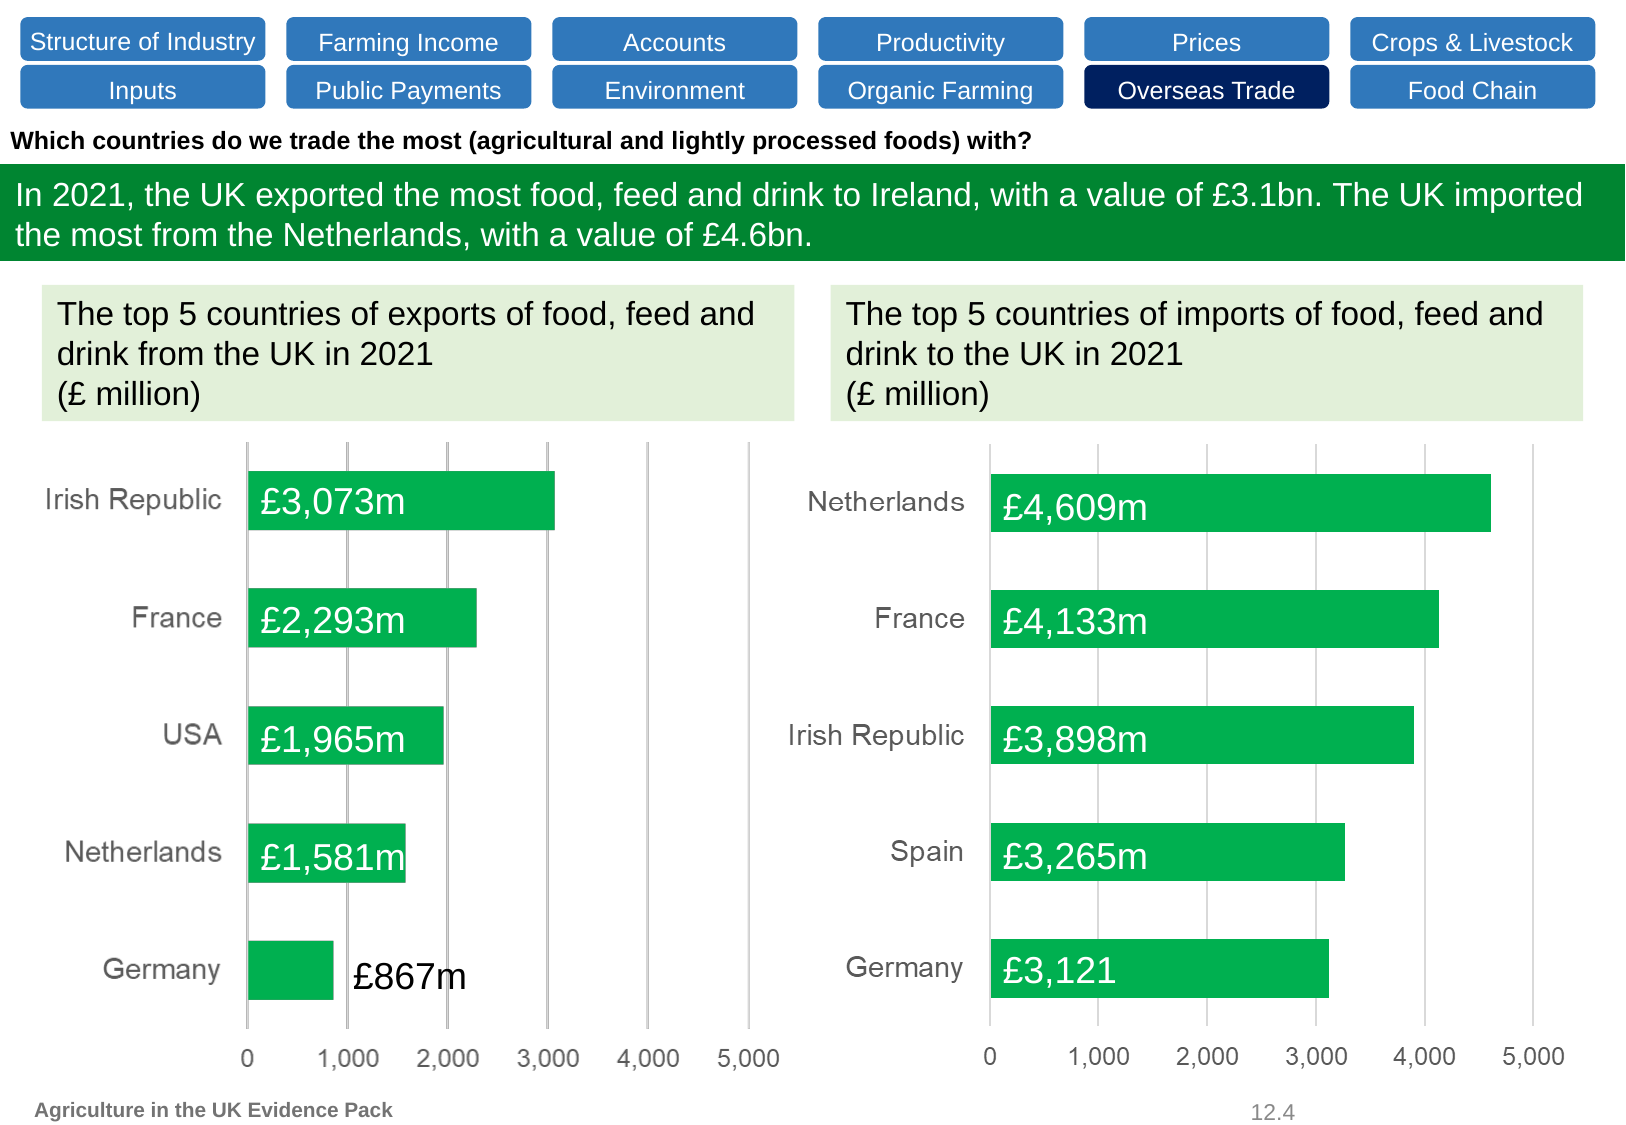

Structure of Industry
Farming Income
Accounts
Productivity
Prices
Crops & Livestock
Inputs
Public Payments
Environment
Organic Farming
Overseas Trade
Food Chain
 Which countries do we trade the most (agricultural and lightly processed foods) with?
In 2021, the UK exported the most food, feed and drink to Ireland, with a value of £3.1bn. The UK imported the most from the Netherlands, with a value of £4.6bn.
# Slide 12.6 – Which countries do we trade the most (agricultural and lightly processed foods) with?
The top 5 countries of exports of food, feed and drink from the UK in 2021
(£ million)
The top 5 countries of imports of food, feed and drink to the UK in 2021
(£ million)
£3,073m
£4,609m
£2,293m
£4,133m
£1,965m
£3,898m
£3,265m
£1,581m
£3,121
£867m
12.4
Agriculture in the UK Evidence Pack